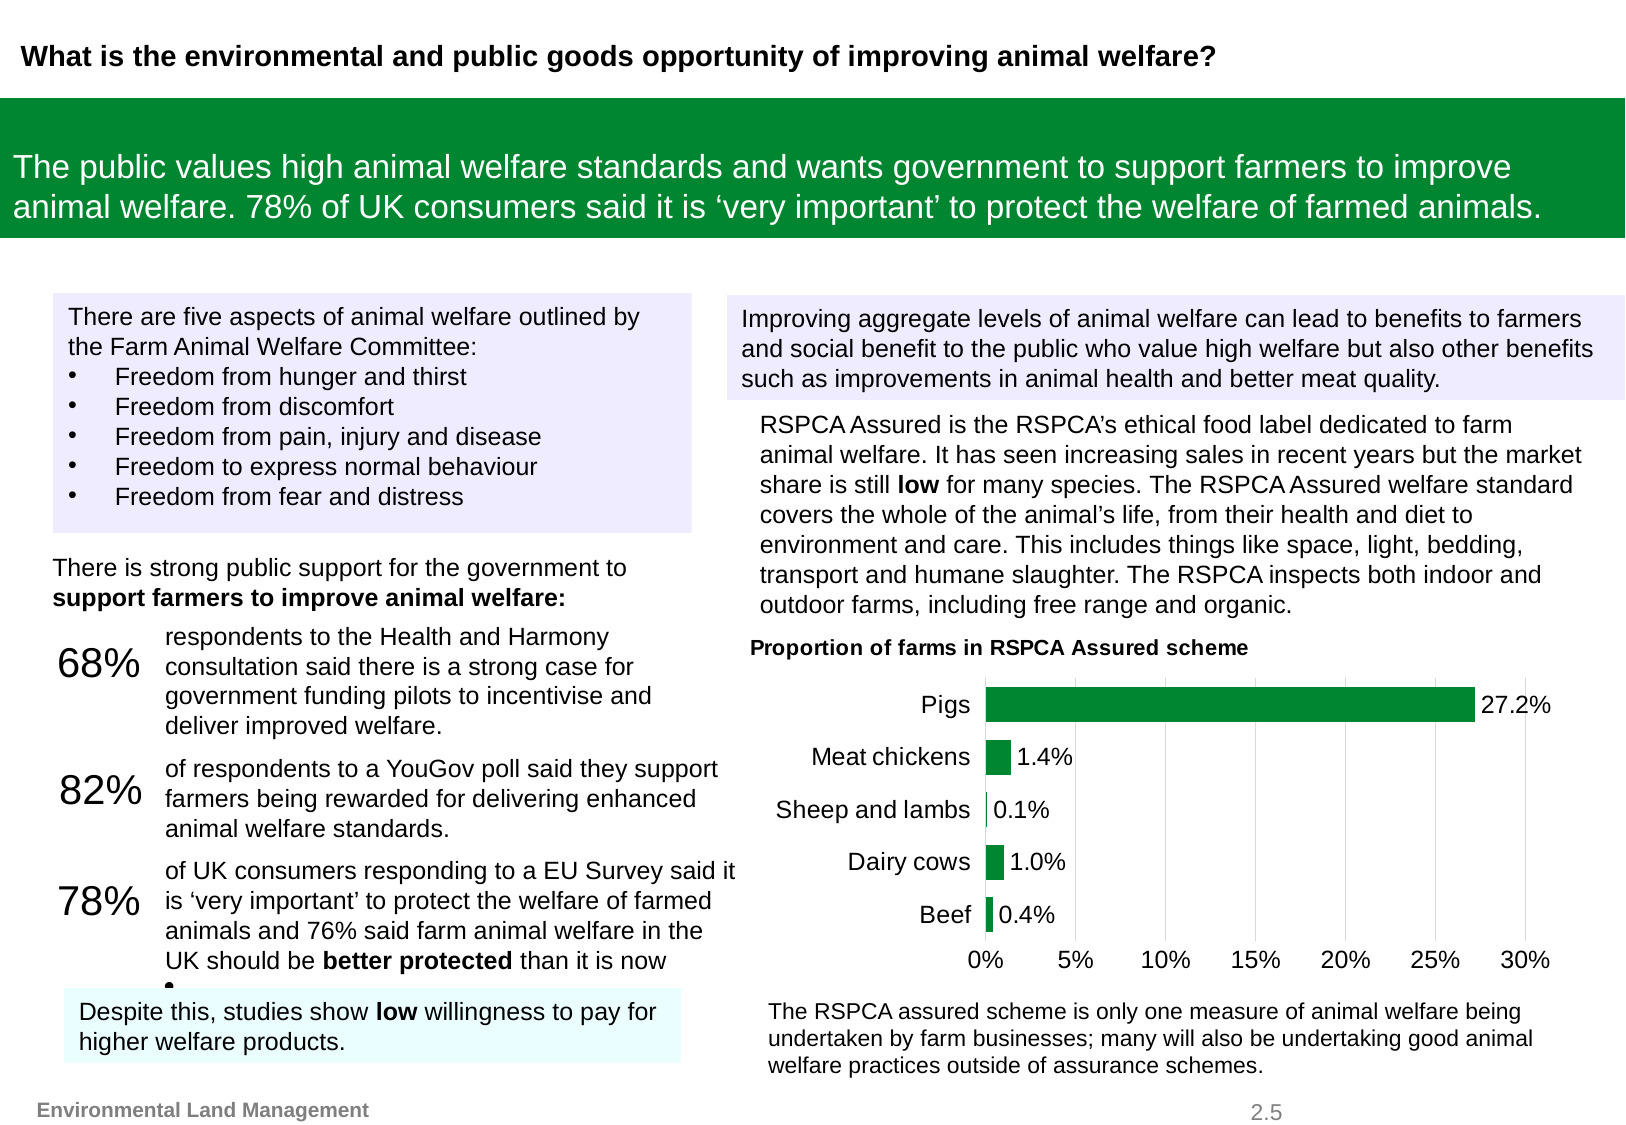

What is the environmental and public goods opportunity of improving animal welfare?
# Slide 2.5 – What is the environmental and public goods opportunity of improving animal welfare?
The public values high animal welfare standards and wants government to support farmers to improve animal welfare. 78% of UK consumers said it is ‘very important’ to protect the welfare of farmed animals.
There are five aspects of animal welfare outlined by the Farm Animal Welfare Committee:
Freedom from hunger and thirst
Freedom from discomfort
Freedom from pain, injury and disease
Freedom to express normal behaviour
Freedom from fear and distress
Improving aggregate levels of animal welfare can lead to benefits to farmers and social benefit to the public who value high welfare but also other benefits such as improvements in animal health and better meat quality.
RSPCA Assured is the RSPCA’s ethical food label dedicated to farm animal welfare. It has seen increasing sales in recent years but the market share is still low for many species. The RSPCA Assured welfare standard covers the whole of the animal’s life, from their health and diet to environment and care. This includes things like space, light, bedding, transport and humane slaughter. The RSPCA inspects both indoor and outdoor farms, including free range and organic.
There is strong public support for the government to support farmers to improve animal welfare:
respondents to the Health and Harmony consultation said there is a strong case for government funding pilots to incentivise and
deliver improved welfare.
of respondents to a YouGov poll said they support farmers being rewarded for delivering enhanced animal welfare standards.
of UK consumers responding to a EU Survey said it is ‘very important’ to protect the welfare of farmed animals and 76% said farm animal welfare in the UK should be better protected than it is now
### Chart: Proportion of farms in RSPCA Assured scheme
| Category | Series1 |
|---|---|
| Beef | 0.004 |
| Dairy cows | 0.01 |
| Sheep and lambs | 0.001 |
| Meat chickens | 0.014 |
| Pigs | 0.272 |68%
82%
78%
Despite this, studies show low willingness to pay for higher welfare products.
The RSPCA assured scheme is only one measure of animal welfare being undertaken by farm businesses; many will also be undertaking good animal welfare practices outside of assurance schemes.
2.5
Environmental Land Management